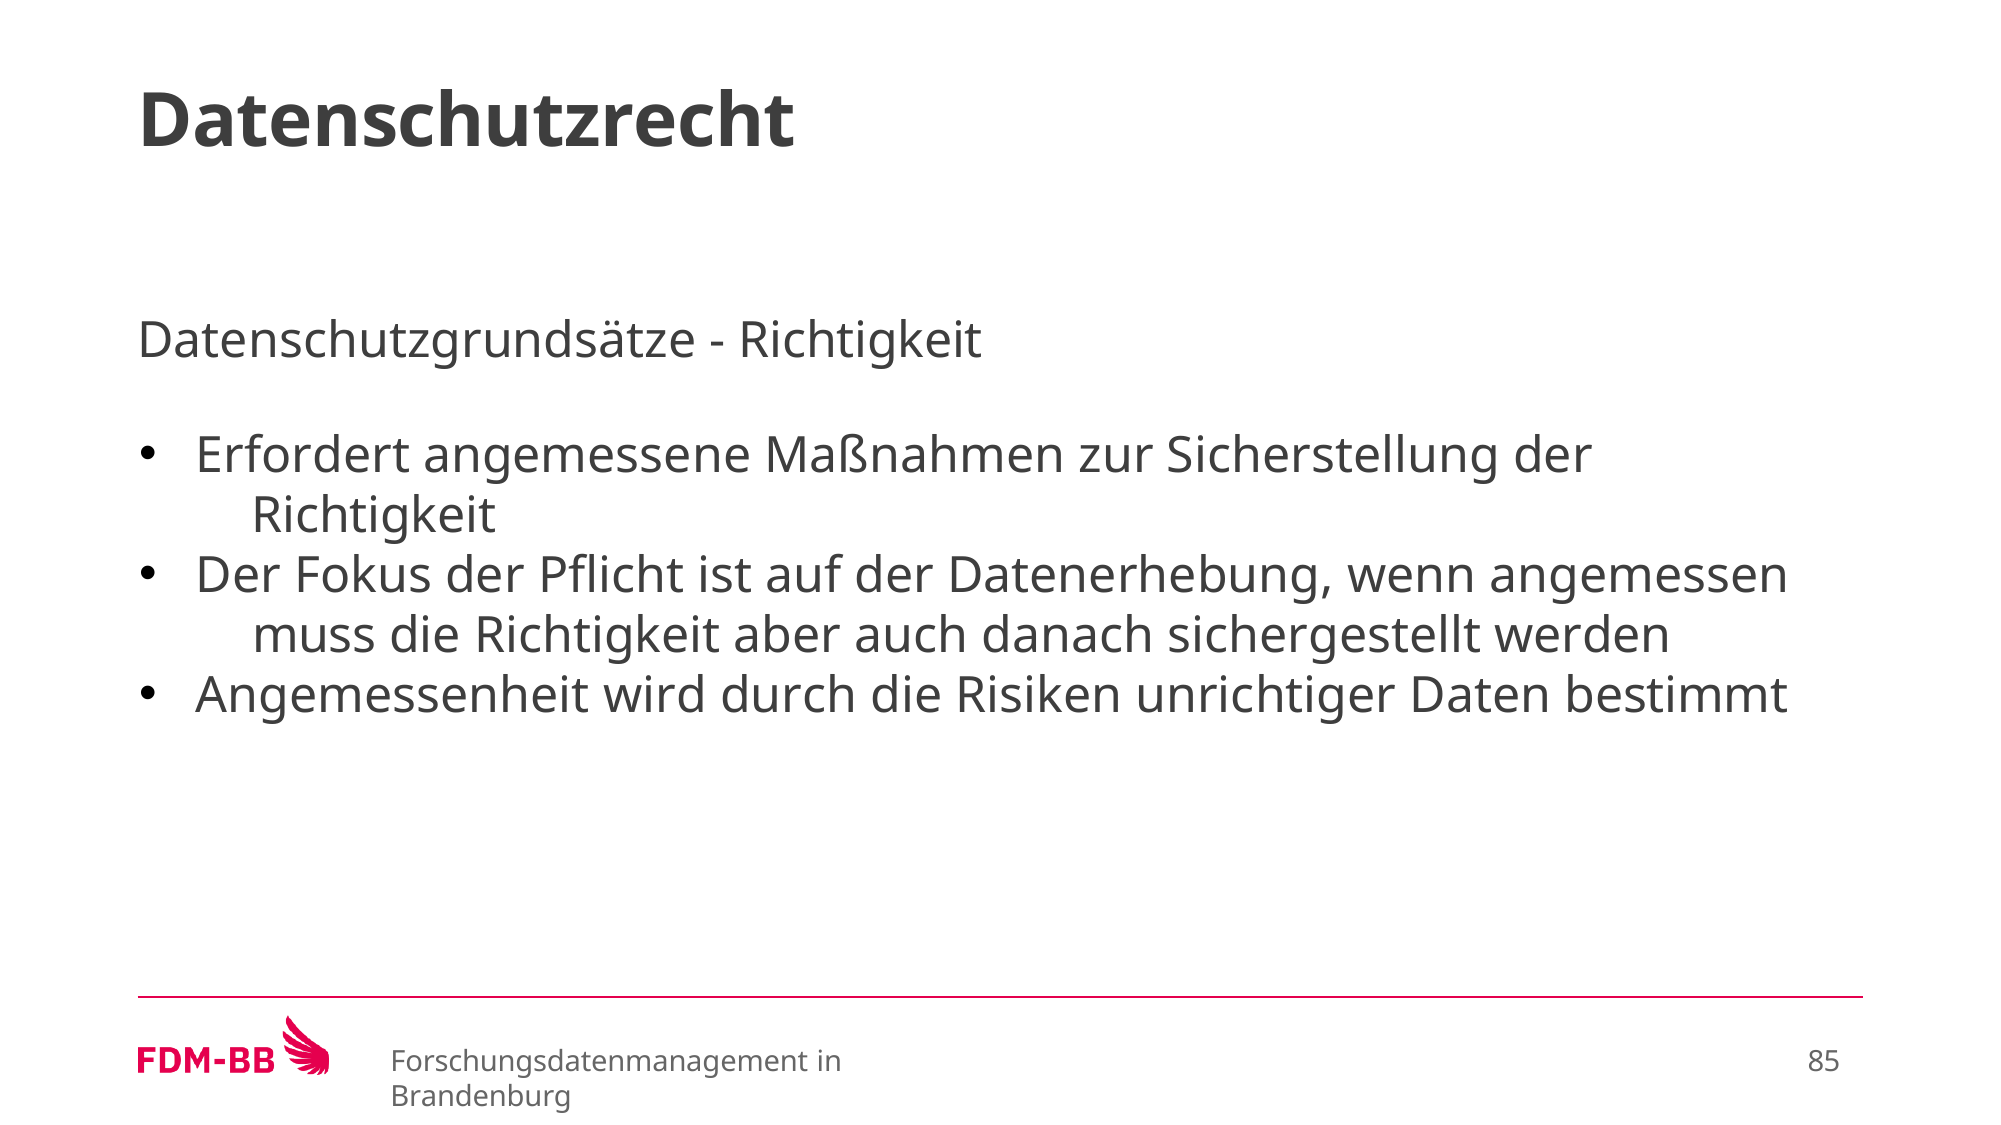

# Datenschutzrecht
Datenschutzgrundsätze - Richtigkeit
Erfordert angemessene Maßnahmen zur Sicherstellung der Richtigkeit
Der Fokus der Pflicht ist auf der Datenerhebung, wenn angemessen muss die Richtigkeit aber auch danach sichergestellt werden
Angemessenheit wird durch die Risiken unrichtiger Daten bestimmt
Forschungsdatenmanagement in Brandenburg
85